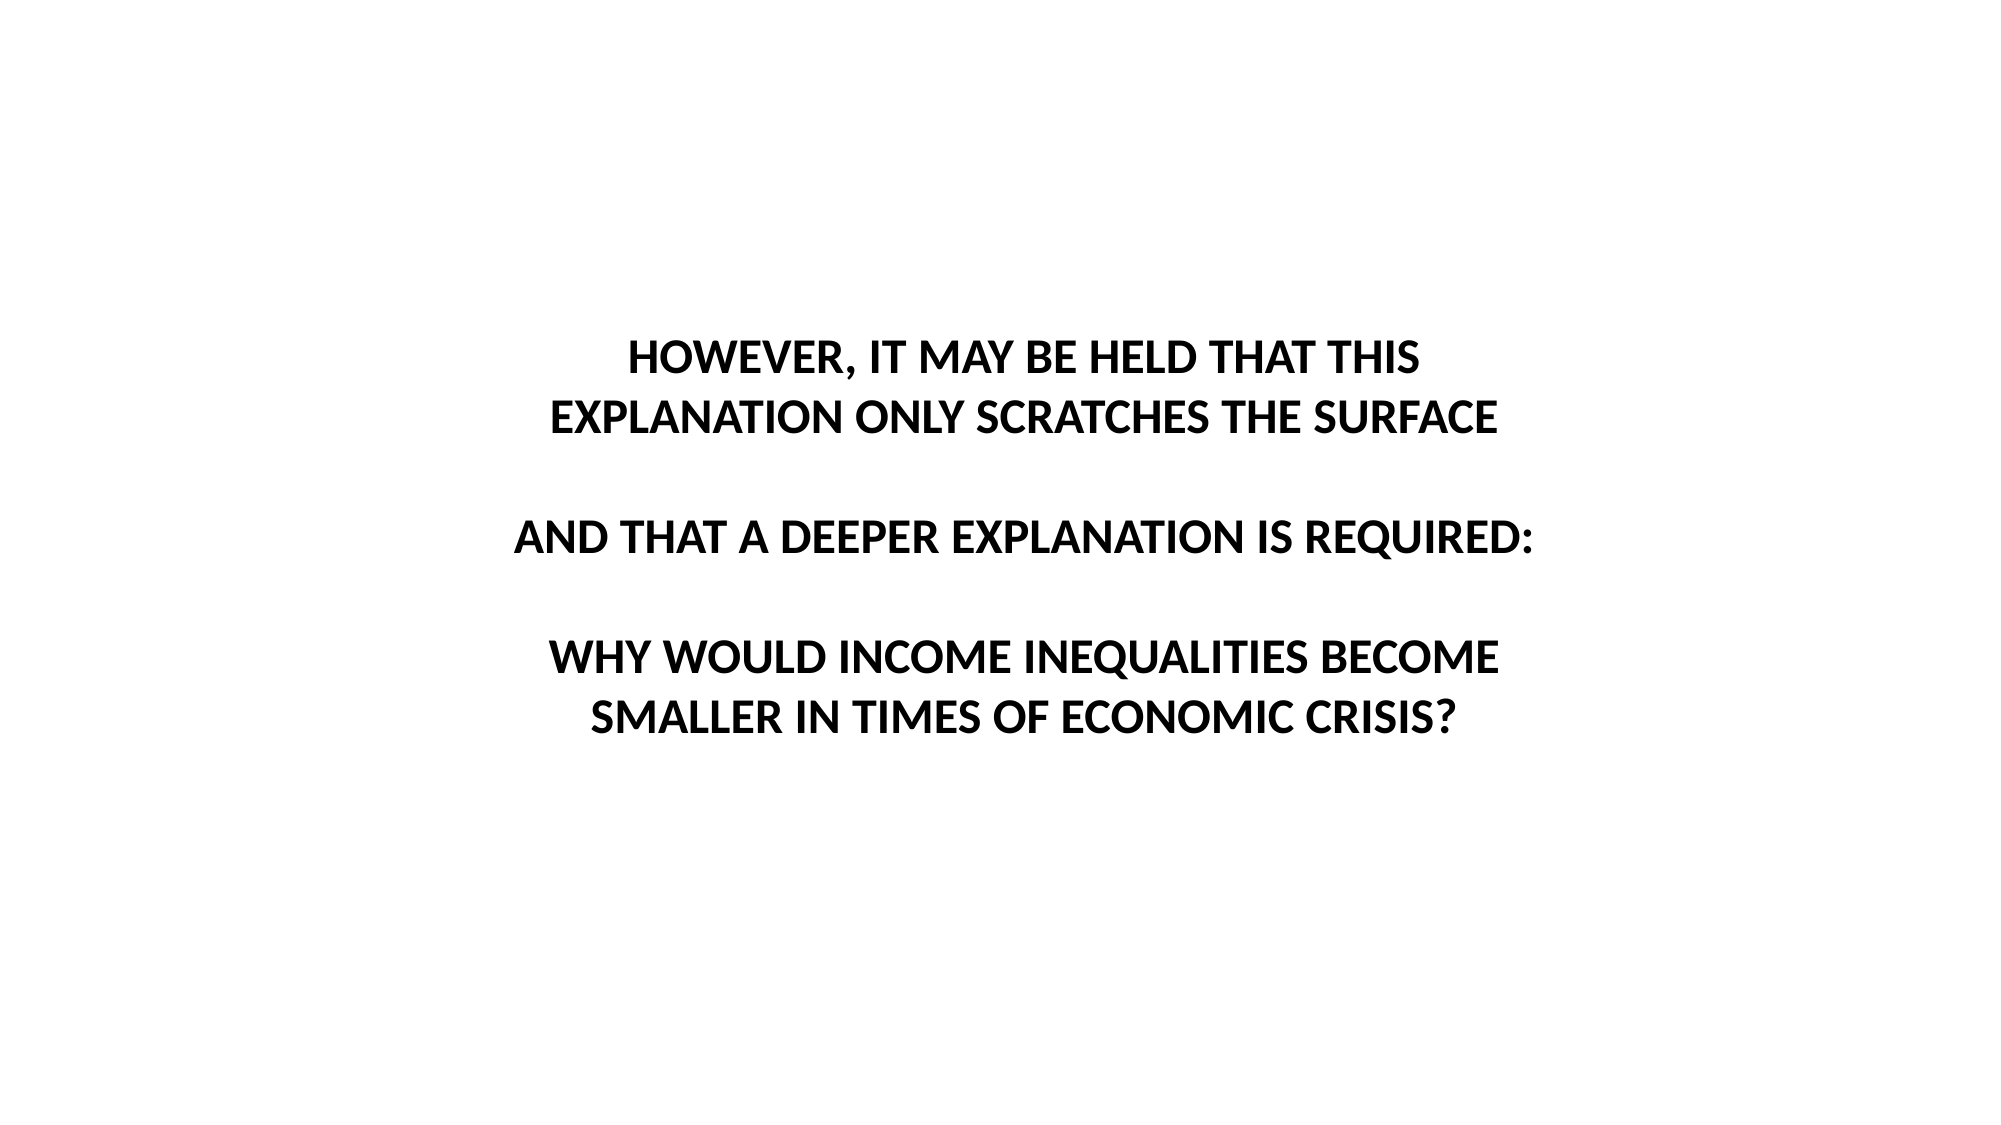

HOWEVER, IT MAY BE HELD THAT THIS EXPLANATION ONLY SCRATCHES THE SURFACE
AND THAT A DEEPER EXPLANATION IS REQUIRED:
WHY WOULD INCOME INEQUALITIES BECOME SMALLER IN TIMES OF ECONOMIC CRISIS?